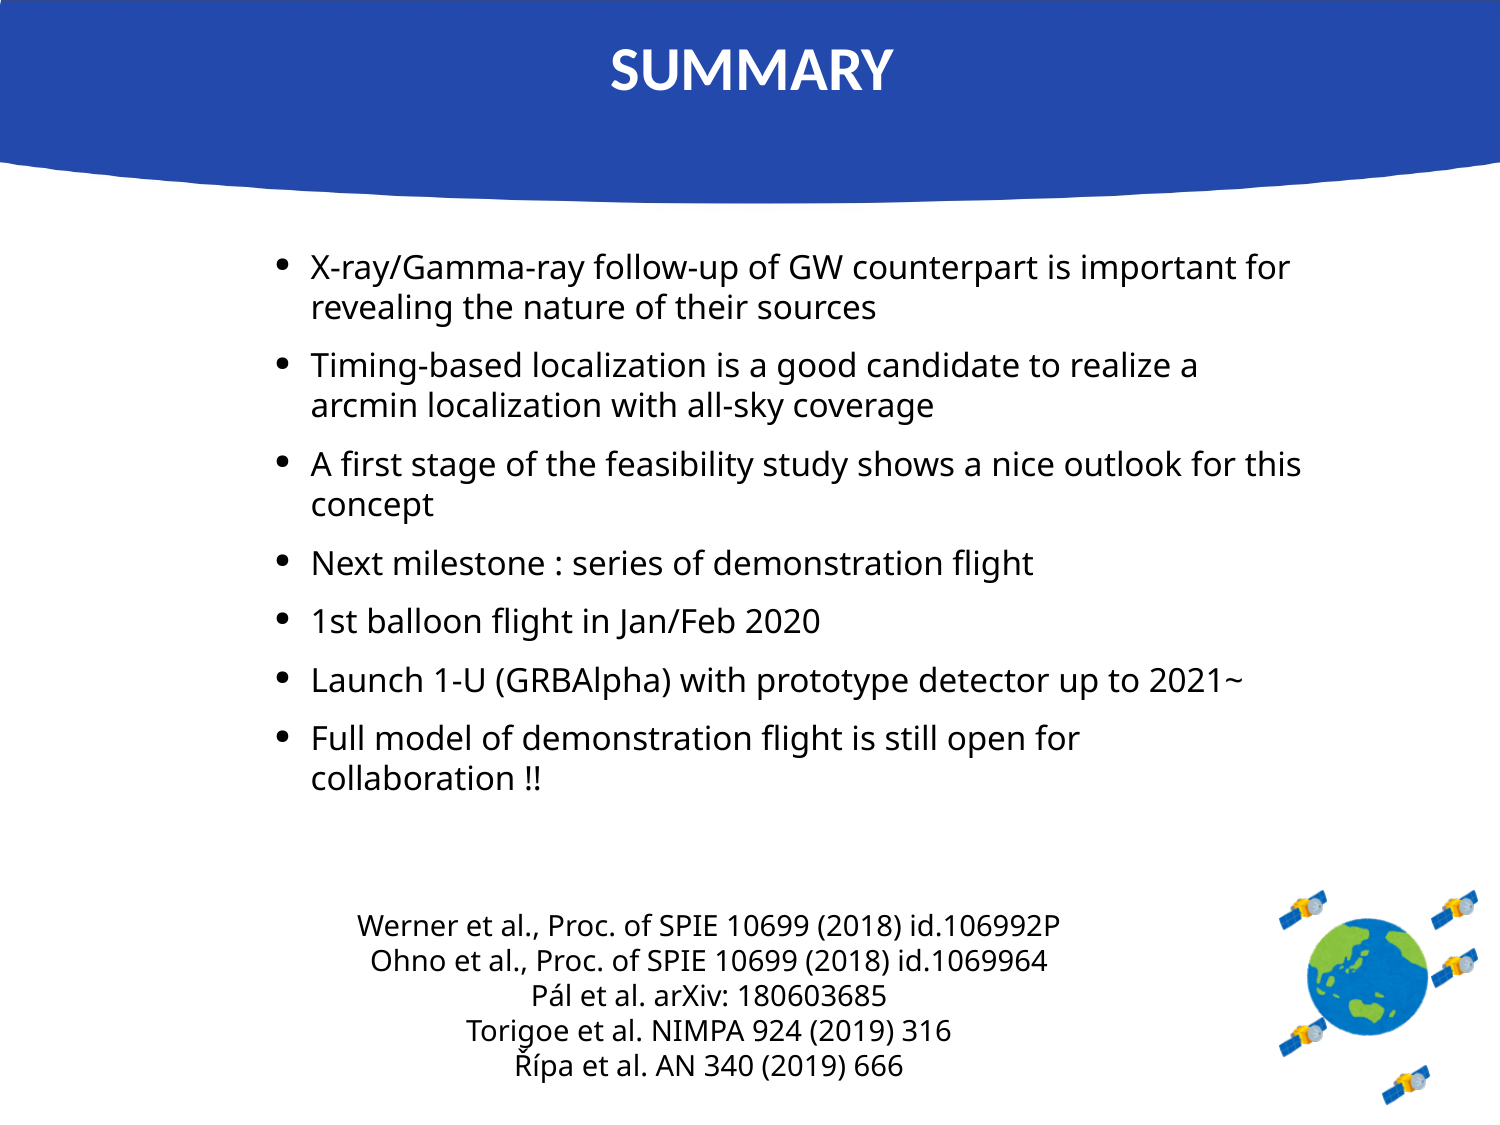

# Summary
X-ray/Gamma-ray follow-up of GW counterpart is important for revealing the nature of their sources
Timing-based localization is a good candidate to realize a arcmin localization with all-sky coverage
A first stage of the feasibility study shows a nice outlook for this concept
Next milestone : series of demonstration flight
1st balloon flight in Jan/Feb 2020
Launch 1-U (GRBAlpha) with prototype detector up to 2021~
Full model of demonstration flight is still open for collaboration !!
Werner et al., Proc. of SPIE 10699 (2018) id.106992P
Ohno et al., Proc. of SPIE 10699 (2018) id.1069964
Pál et al. arXiv: 180603685
Torigoe et al. NIMPA 924 (2019) 316
Řípa et al. AN 340 (2019) 666